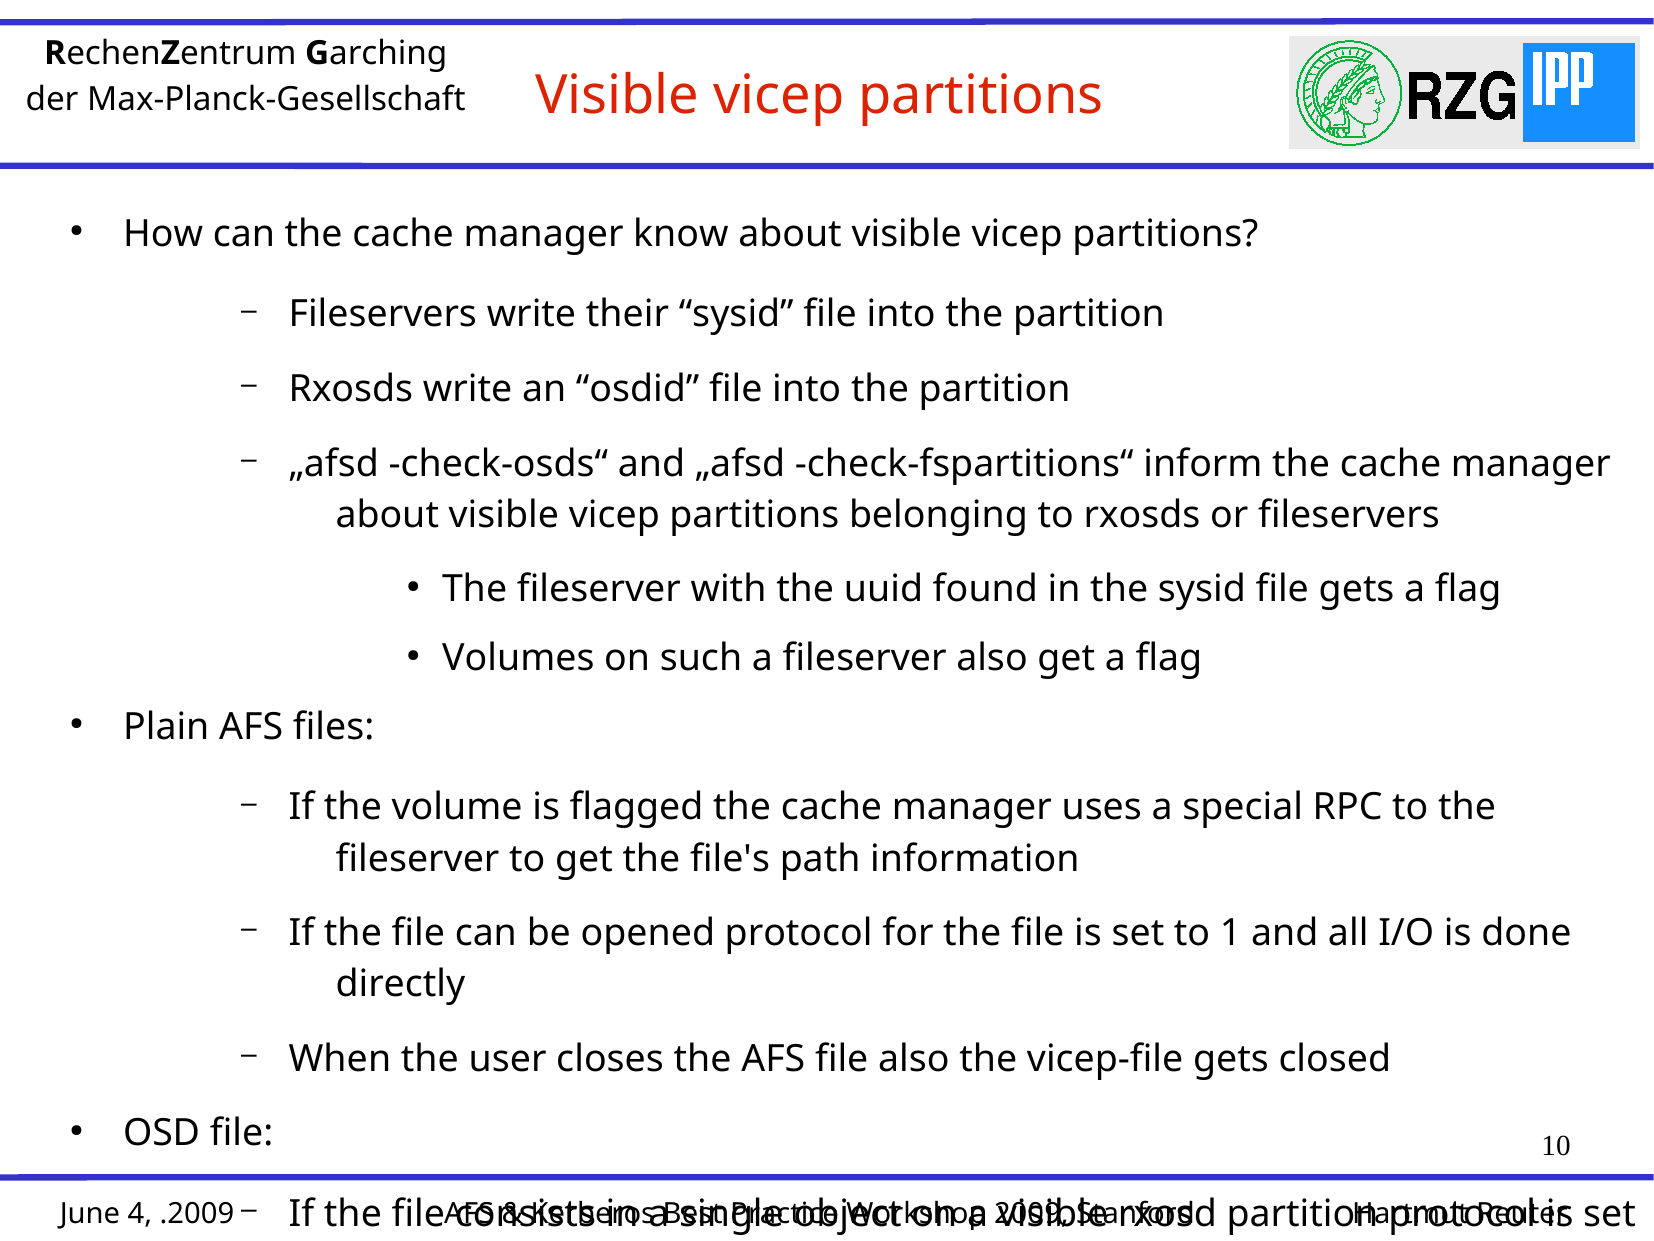

Visible vicep partitions
# How can the cache manager know about visible vicep partitions?
Fileservers write their “sysid” file into the partition
Rxosds write an “osdid” file into the partition
„afsd -check-osds“ and „afsd -check-fspartitions“ inform the cache manager about visible vicep partitions belonging to rxosds or fileservers
The fileserver with the uuid found in the sysid file gets a flag
Volumes on such a fileserver also get a flag
Plain AFS files:
If the volume is flagged the cache manager uses a special RPC to the fileserver to get the file's path information
If the file can be opened protocol for the file is set to 1 and all I/O is done directly
When the user closes the AFS file also the vicep-file gets closed
OSD file:
If the file consists in a single object on a visible rxosd partition protocol is set to 1
Then similar procedure as for plain AFS file.
10